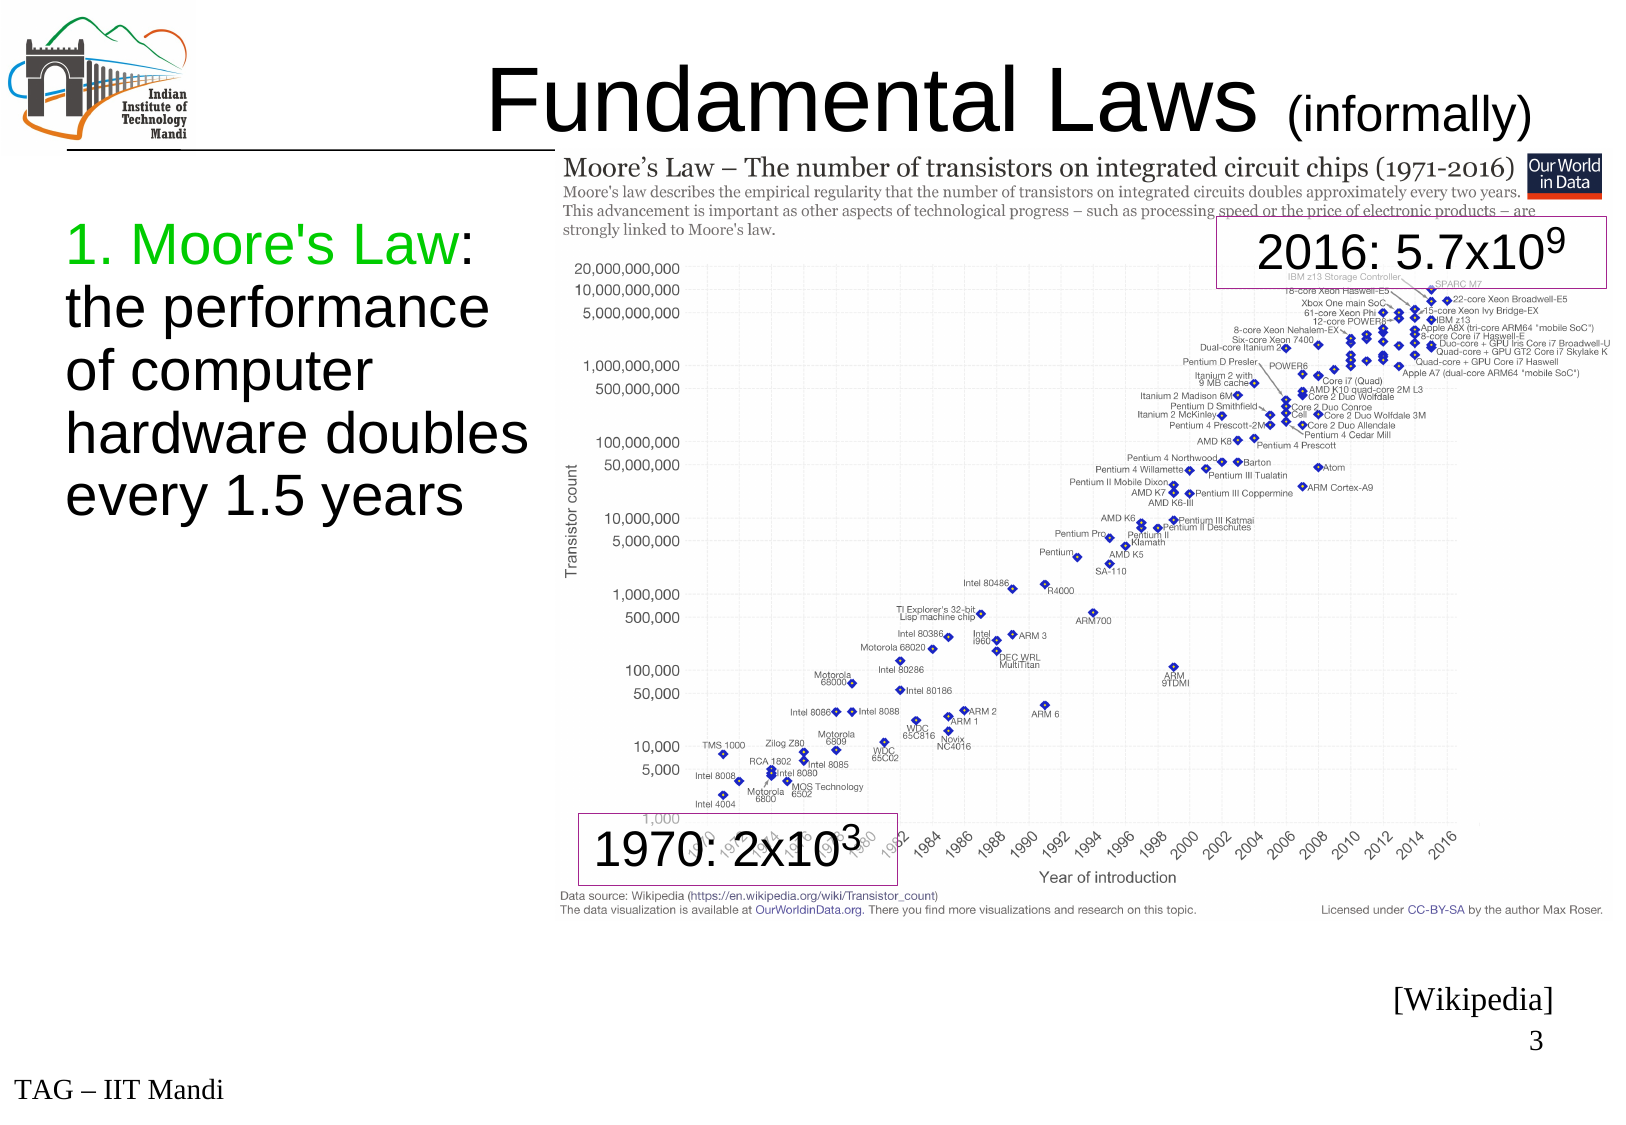

# Fundamental Laws (informally)
1. Moore's Law:
the performance of computer hardware doubles every 1.5 years
2016: 5.7x109
1970: 2x103
[Wikipedia]
3